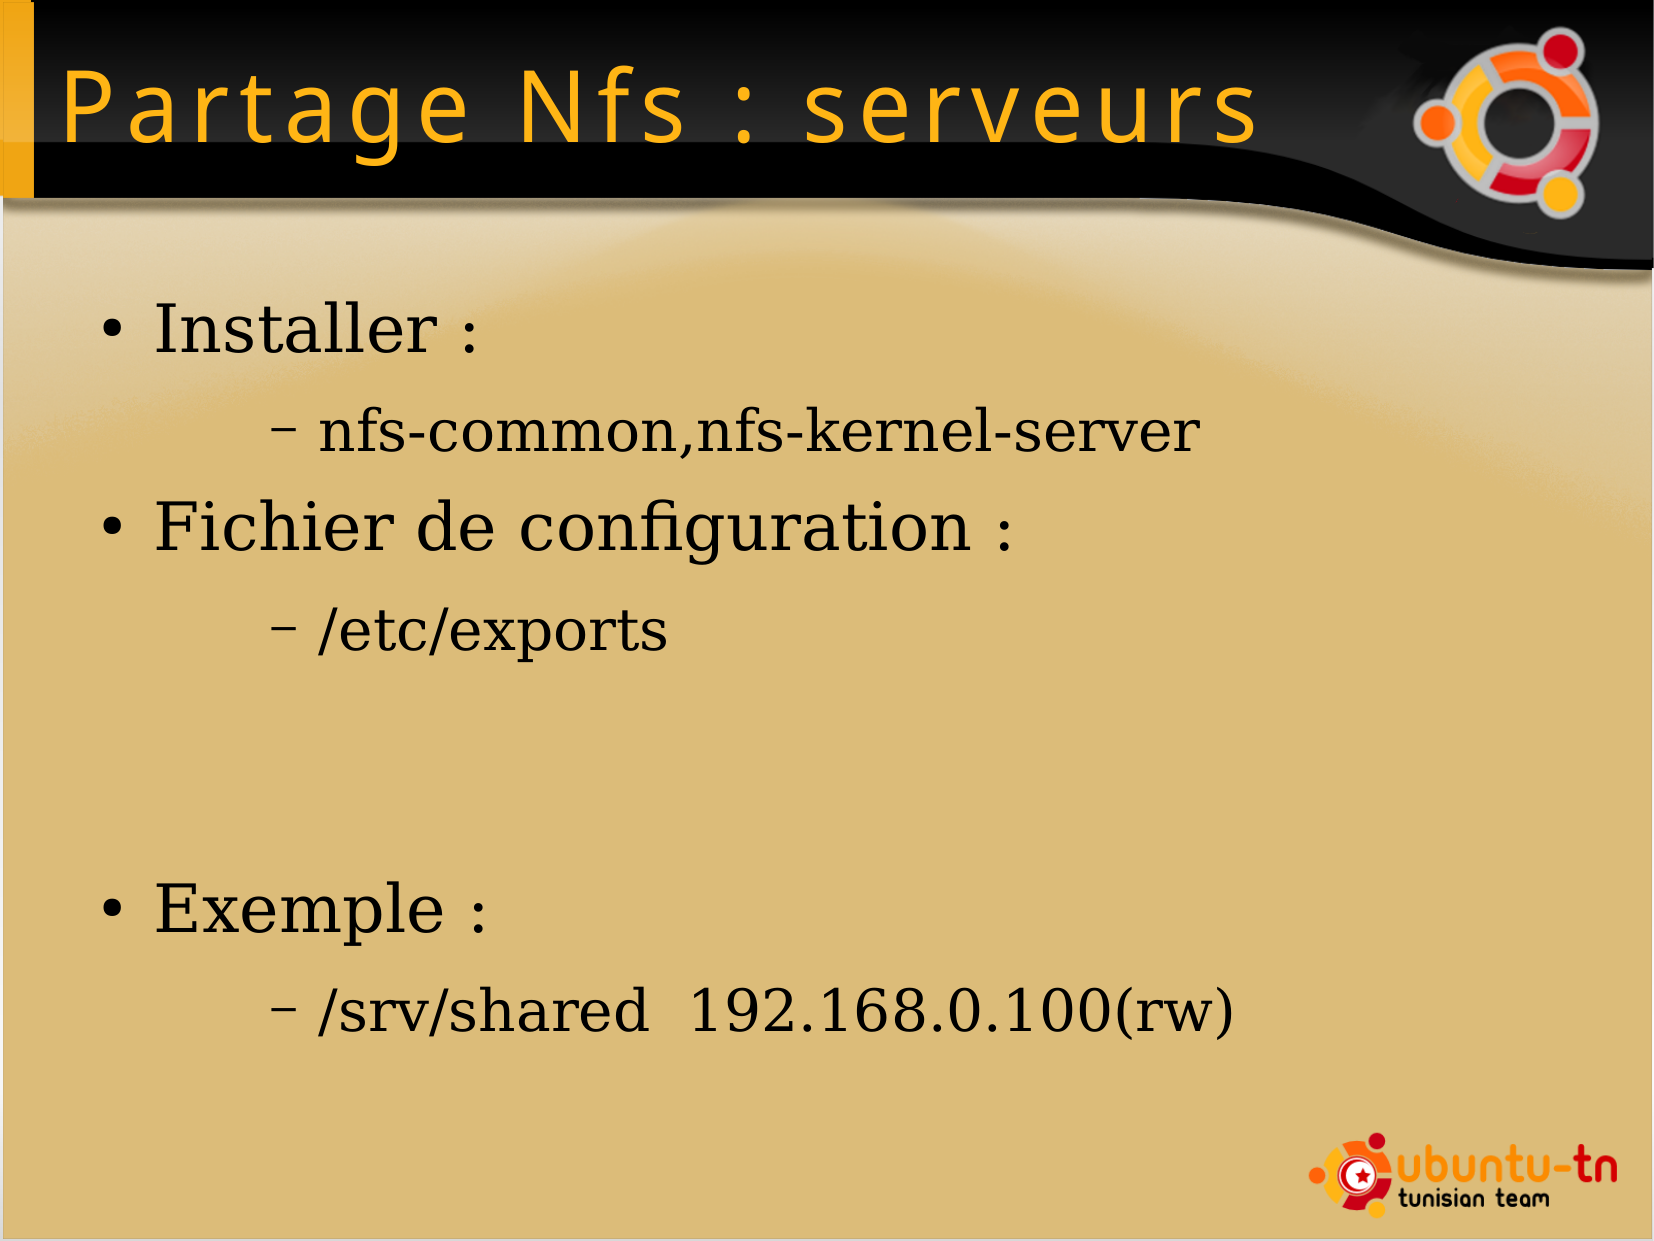

# Partage Nfs : serveurs
Installer :
nfs-common,nfs-kernel-server
Fichier de configuration :
/etc/exports
Exemple :
/srv/shared 192.168.0.100(rw)